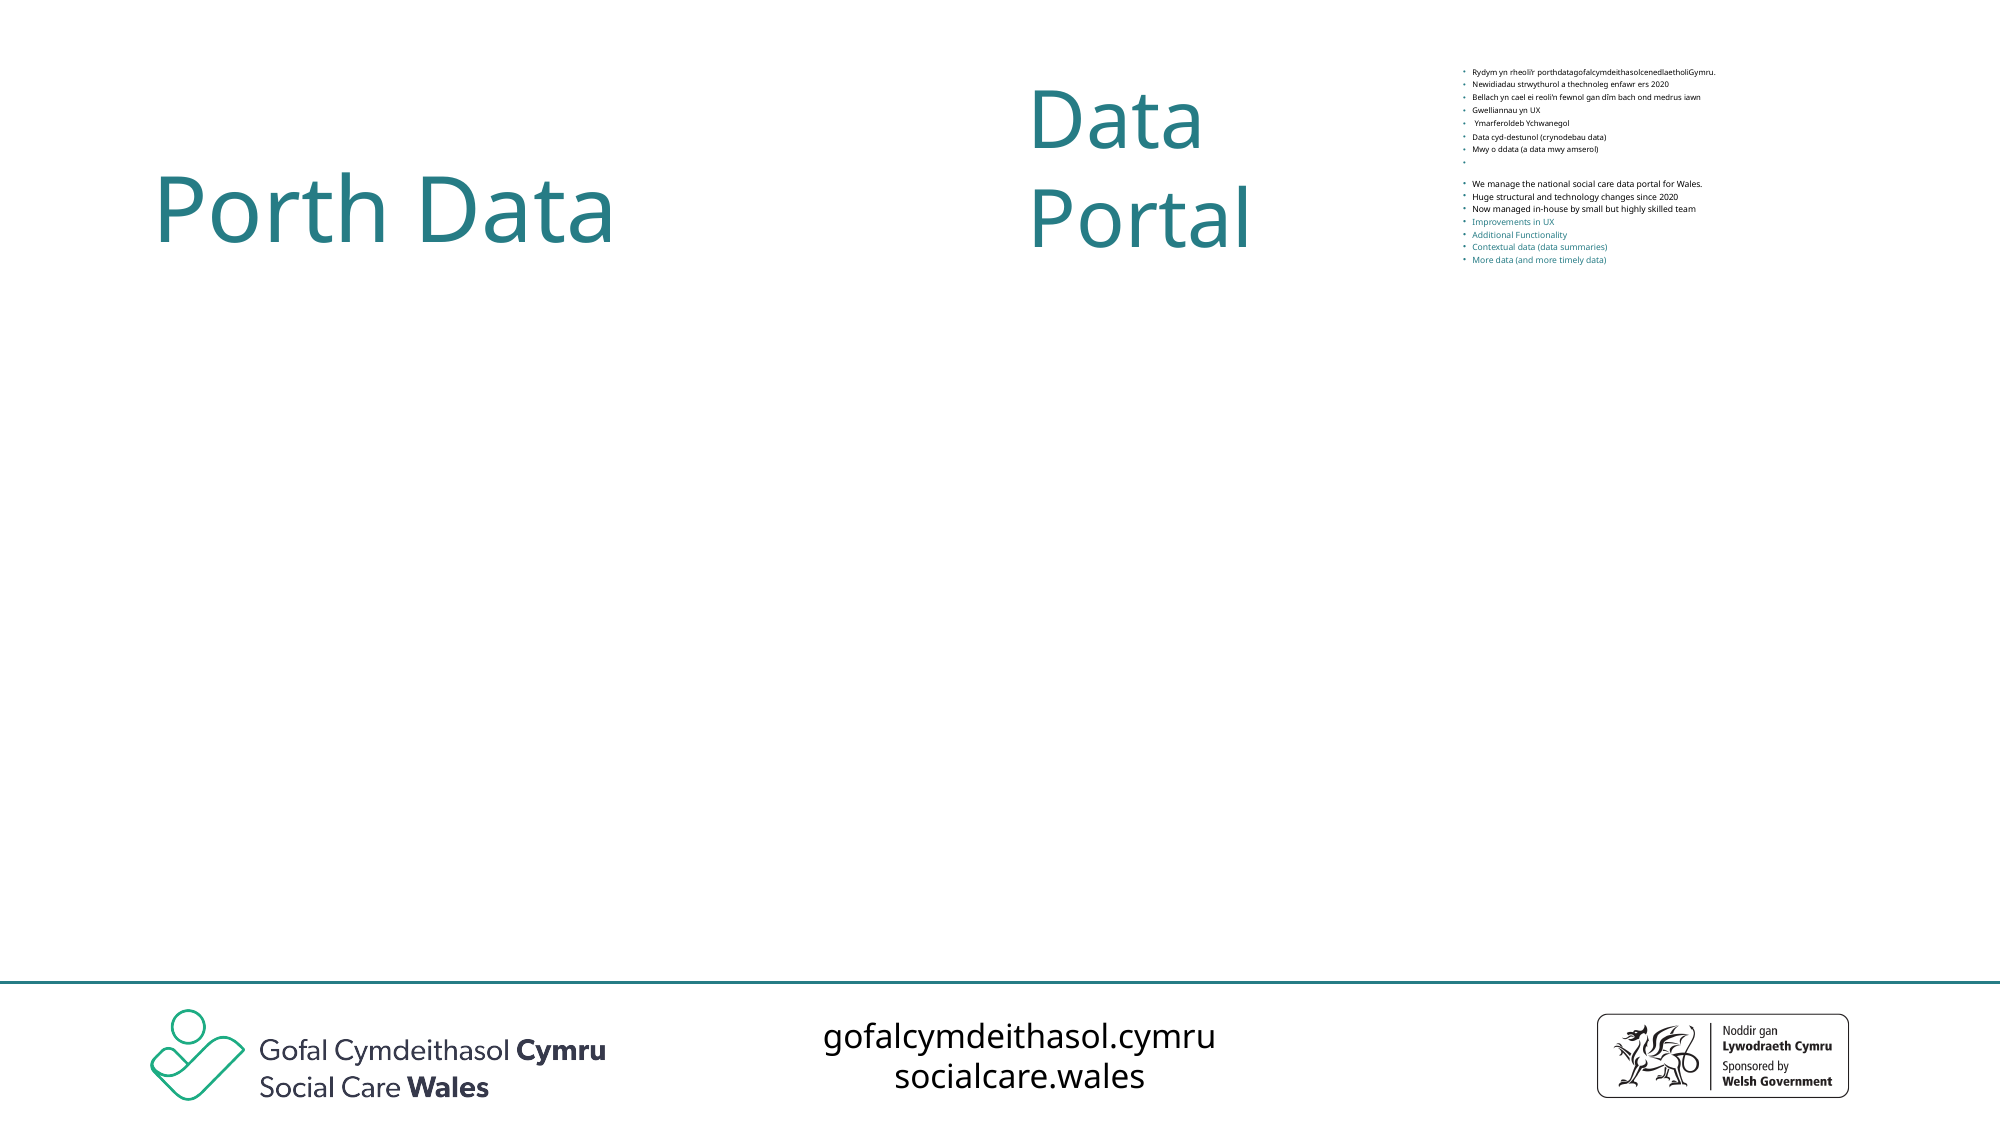

# Porth Data
Data Portal
Rydym yn rheoli’r porthdatagofalcymdeithasolcenedlaetholiGymru.
Newidiadau strwythurol a thechnoleg enfawr ers 2020
Bellach yn cael ei reoli’n fewnol gan dîm bach ond medrus iawn
Gwelliannau yn UX
 Ymarferoldeb Ychwanegol
Data cyd-destunol (crynodebau data)
Mwy o ddata (a data mwy amserol)
We manage the national social care data portal for Wales.
Huge structural and technology changes since 2020
Now managed in-house by small but highly skilled team
Improvements in UX
Additional Functionality
Contextual data (data summaries)
More data (and more timely data)